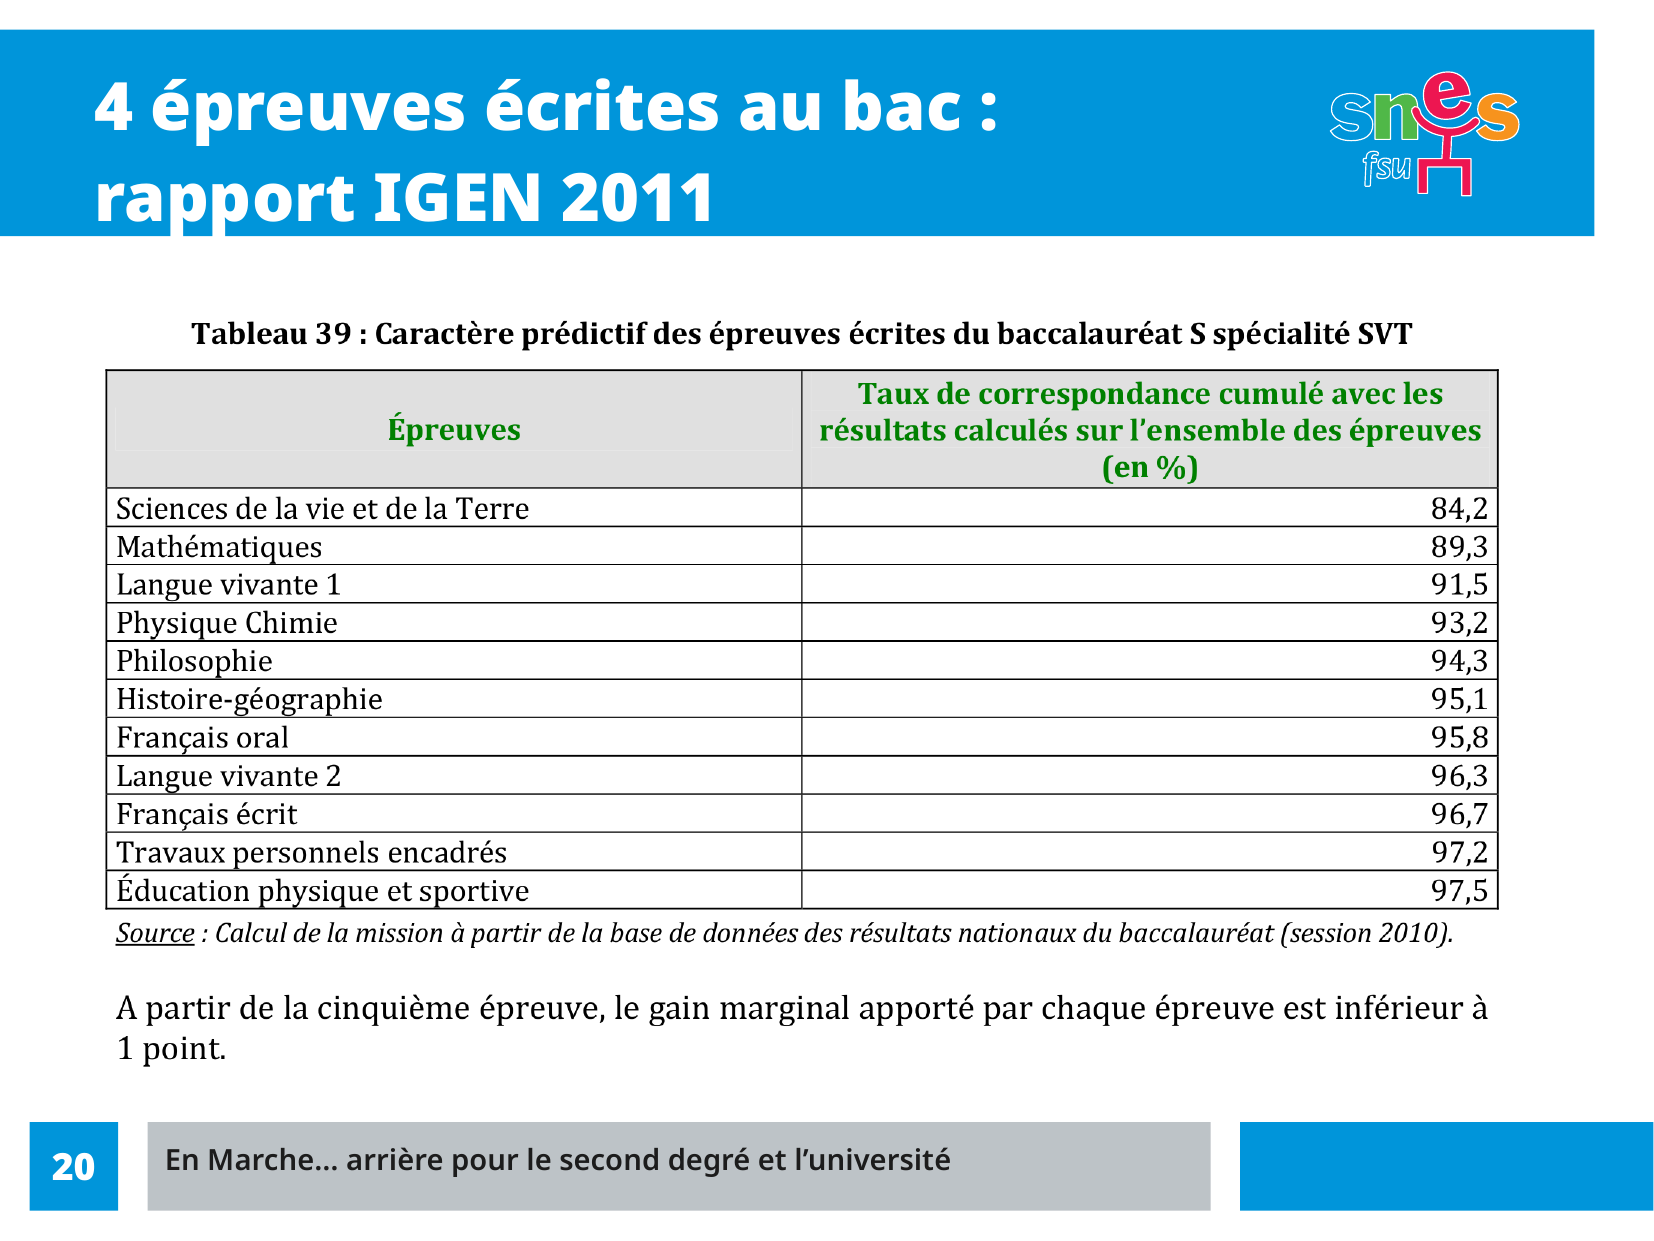

# 4 épreuves écrites au bac : rapport IGEN 2011
20
En Marche… arrière pour le second degré et l’université